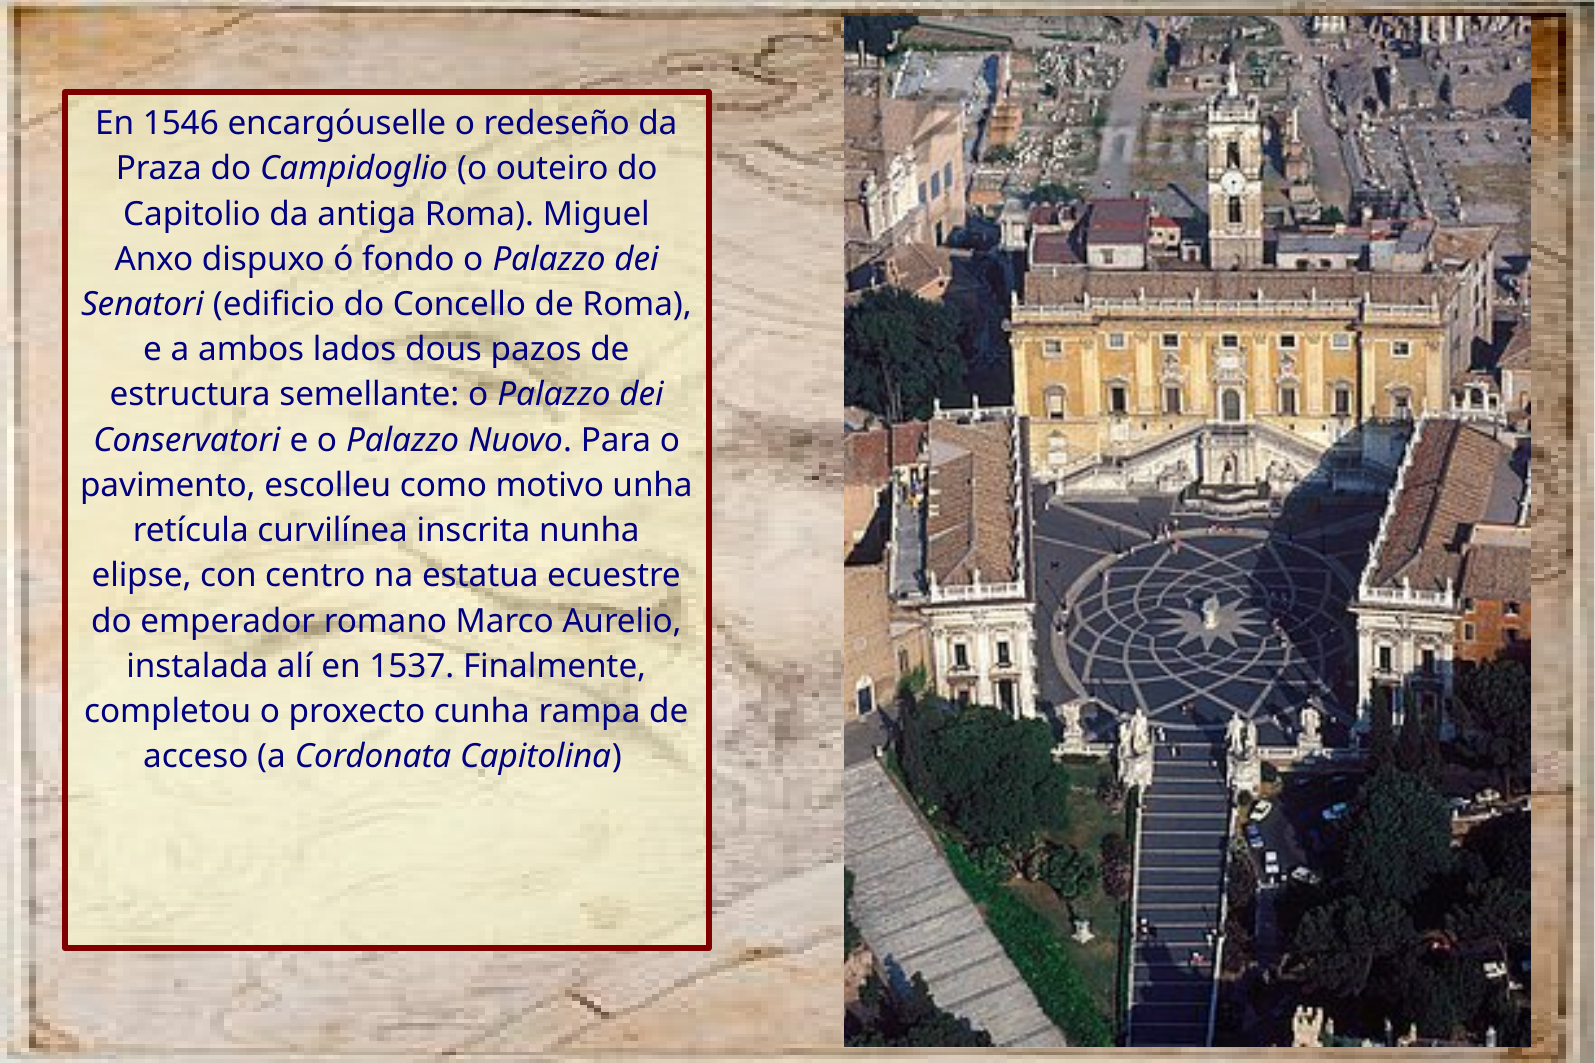

En 1546 encargóuselle o redeseño da Praza do Campidoglio (o outeiro do Capitolio da antiga Roma). Miguel Anxo dispuxo ó fondo o Palazzo dei Senatori (edificio do Concello de Roma), e a ambos lados dous pazos de estructura semellante: o Palazzo dei Conservatori e o Palazzo Nuovo. Para o pavimento, escolleu como motivo unha retícula curvilínea inscrita nunha elipse, con centro na estatua ecuestre do emperador romano Marco Aurelio, instalada alí en 1537. Finalmente, completou o proxecto cunha rampa de acceso (a Cordonata Capitolina)